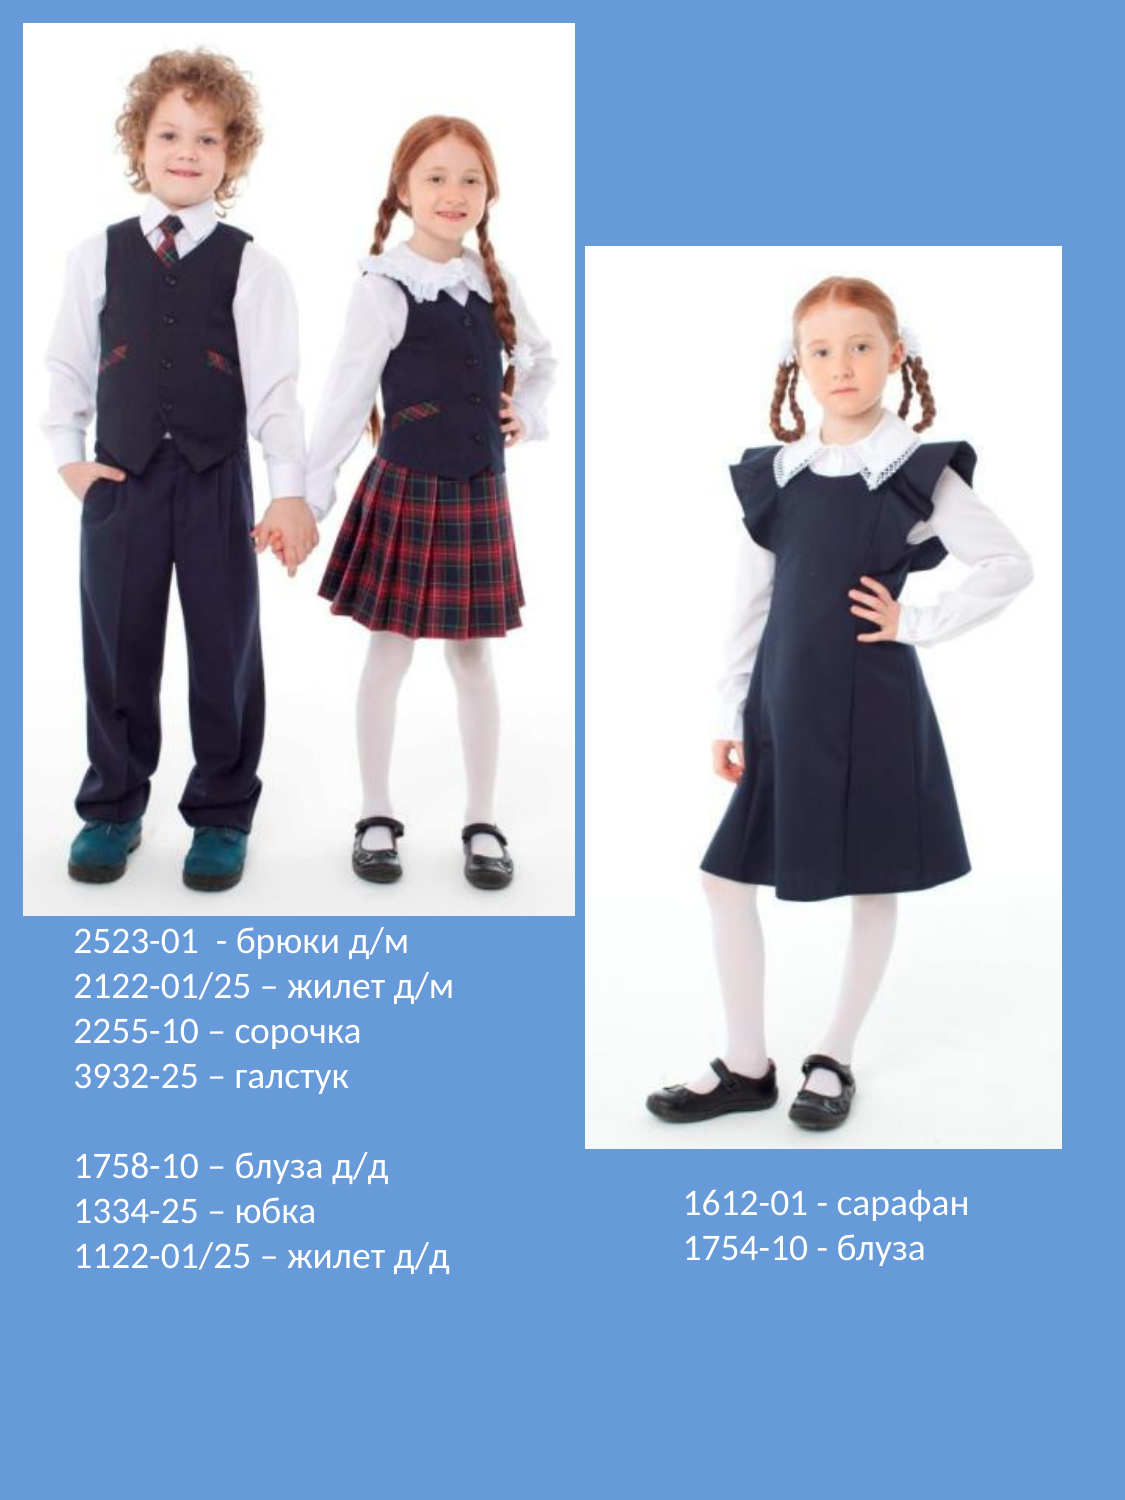

2523-01 - брюки д/м
2122-01/25 – жилет д/м
2255-10 – сорочка
3932-25 – галстук
1758-10 – блуза д/д
1334-25 – юбка
1122-01/25 – жилет д/д
1612-01 - сарафан
1754-10 - блуза